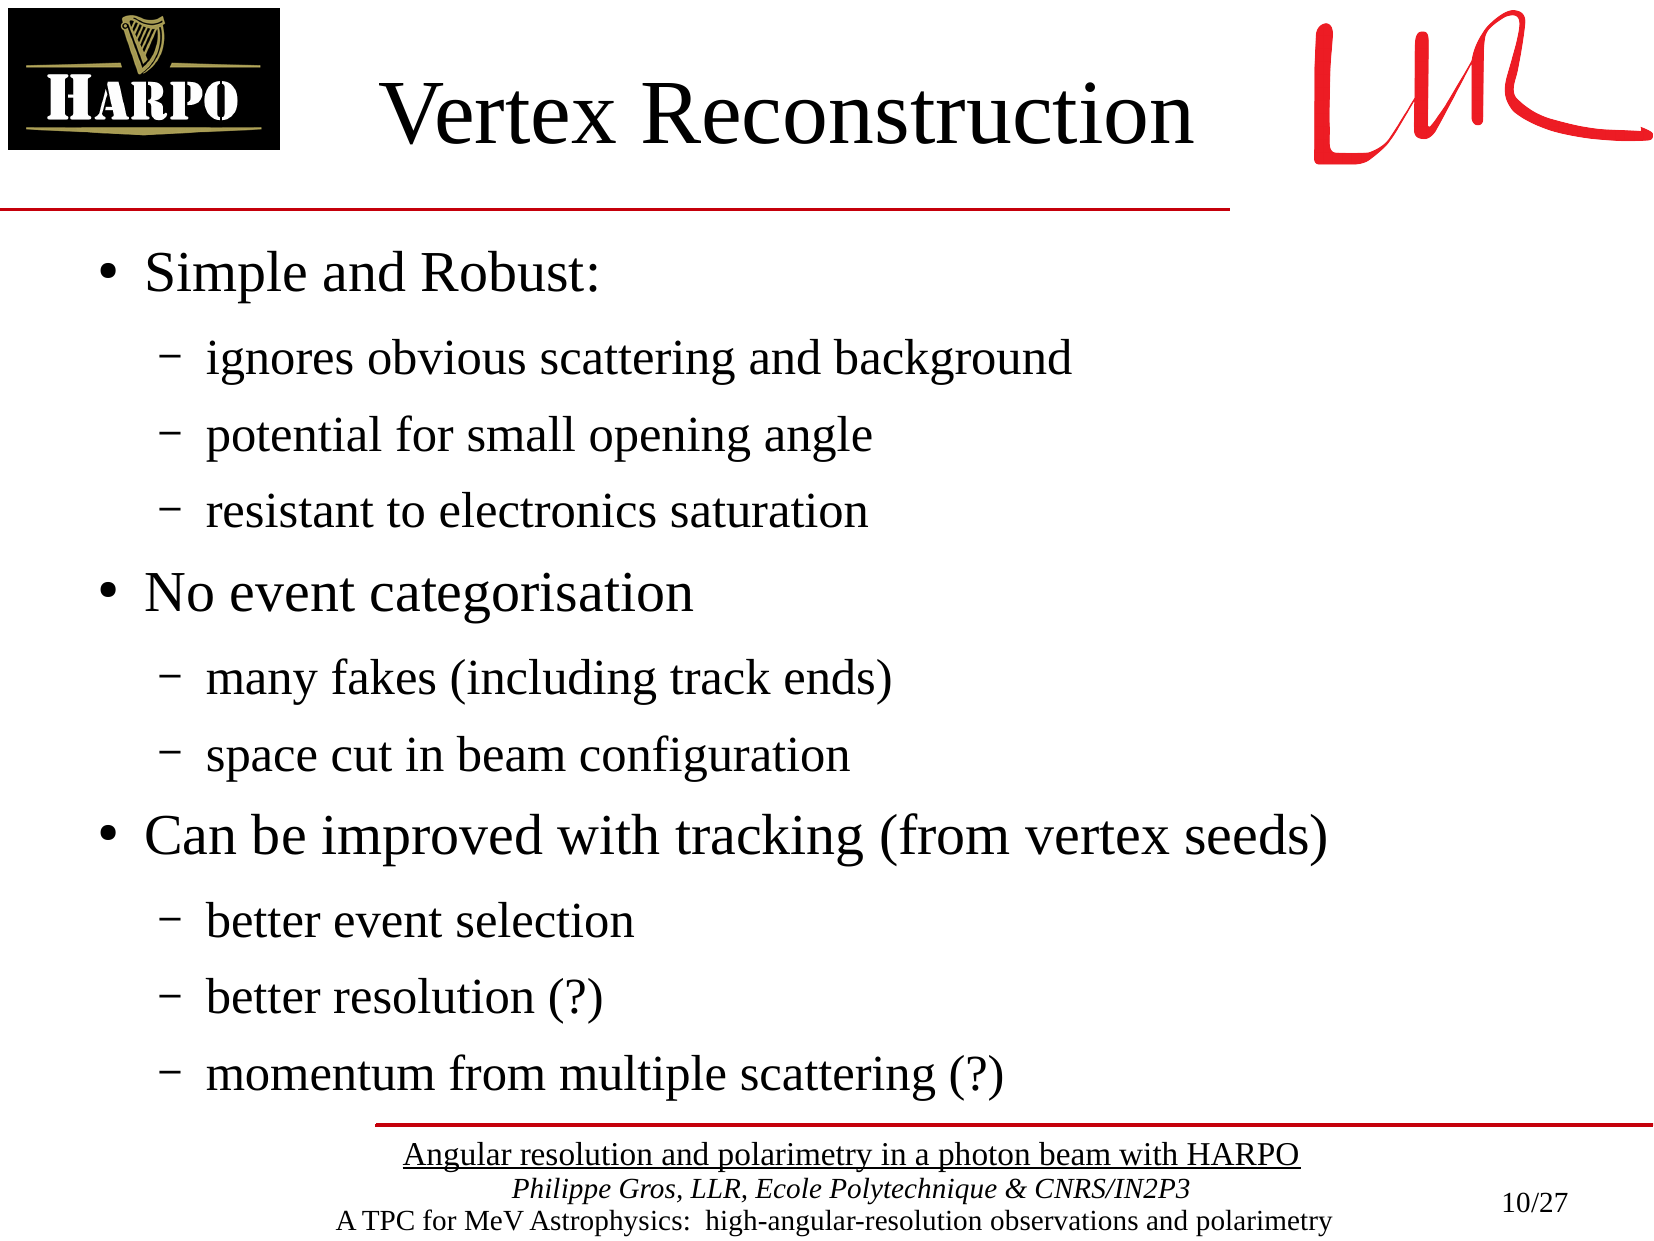

# Vertex Reconstruction
Simple and Robust:
ignores obvious scattering and background
potential for small opening angle
resistant to electronics saturation
No event categorisation
many fakes (including track ends)
space cut in beam configuration
Can be improved with tracking (from vertex seeds)
better event selection
better resolution (?)
momentum from multiple scattering (?)
10